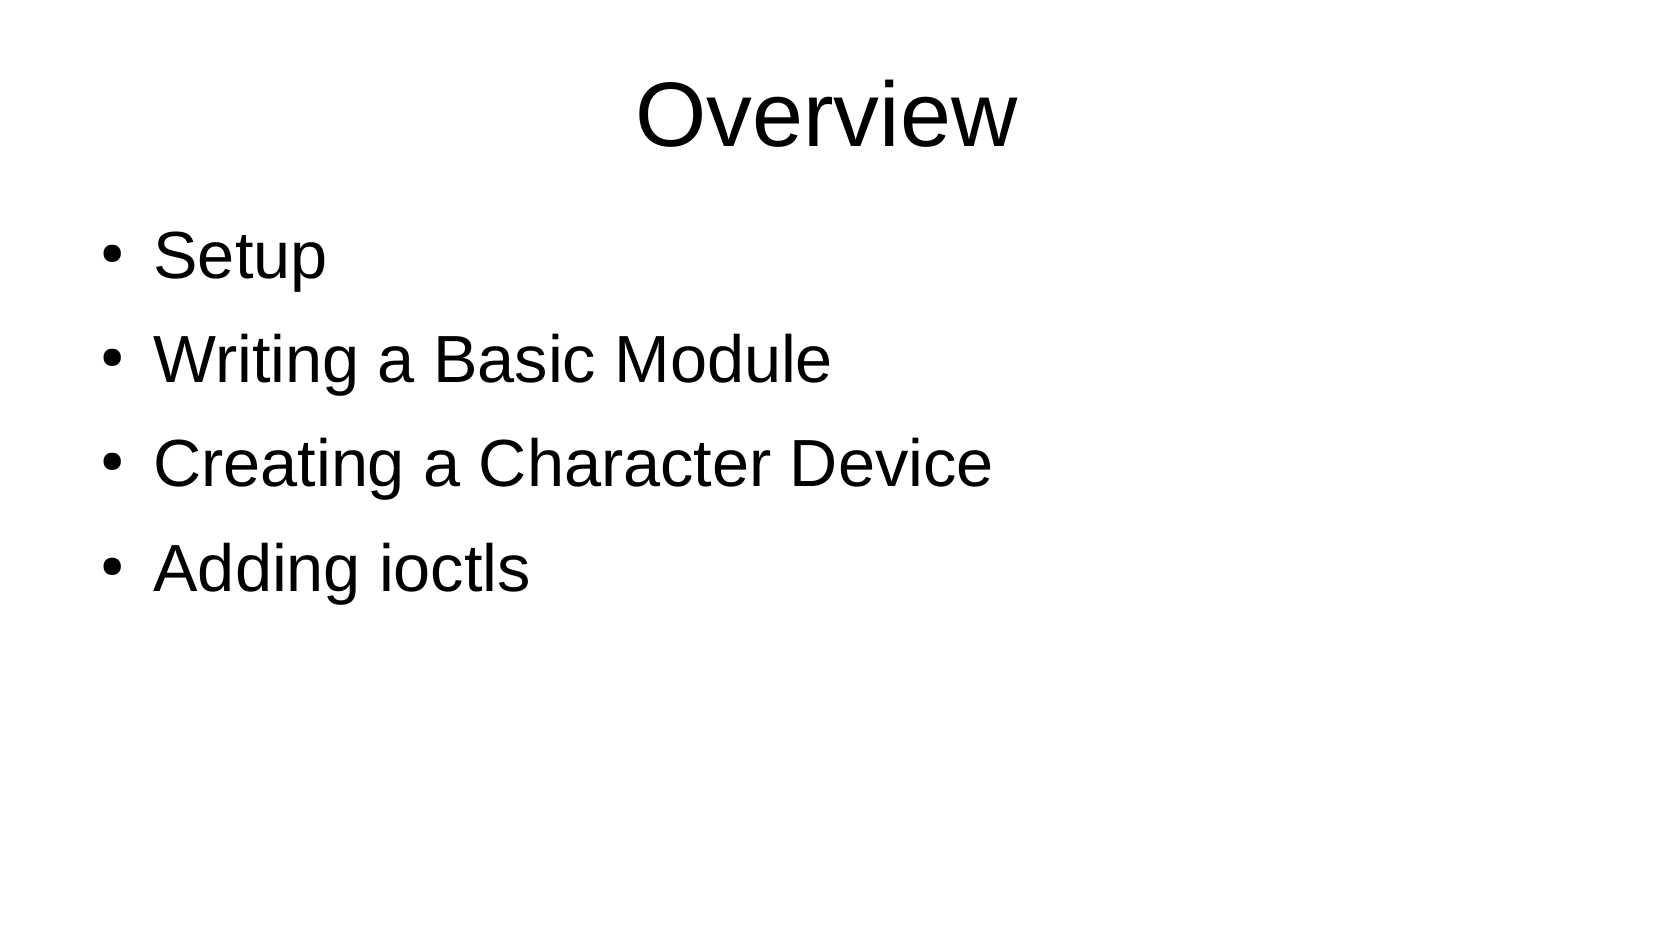

# Overview
Setup
Writing a Basic Module
Creating a Character Device
Adding ioctls